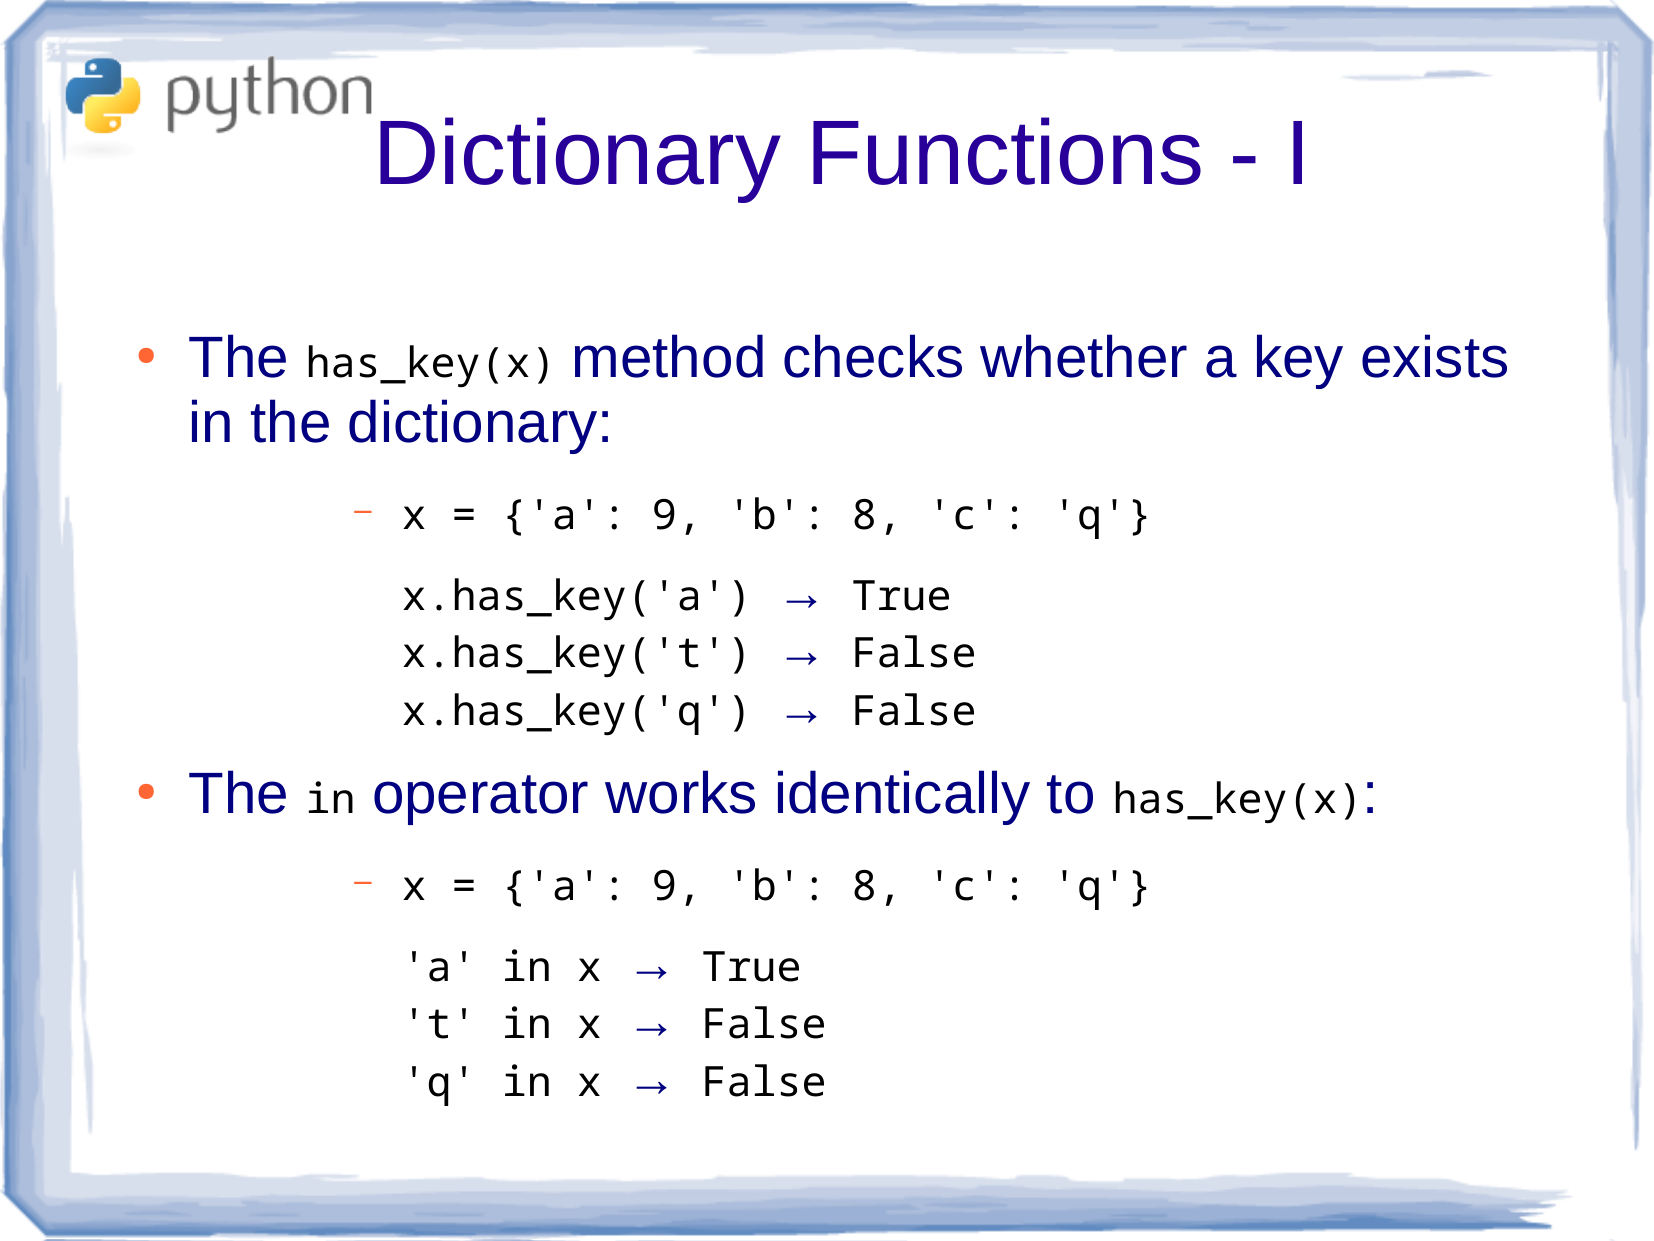

# Dictionary Functions - I
The has_key(x) method checks whether a key exists in the dictionary:
x = {'a': 9, 'b': 8, 'c': 'q'}
x.has_key('a') → True
x.has_key('t') → False
x.has_key('q') → False
The in operator works identically to has_key(x):
x = {'a': 9, 'b': 8, 'c': 'q'}
'a' in x → True
't' in x → False
'q' in x → False